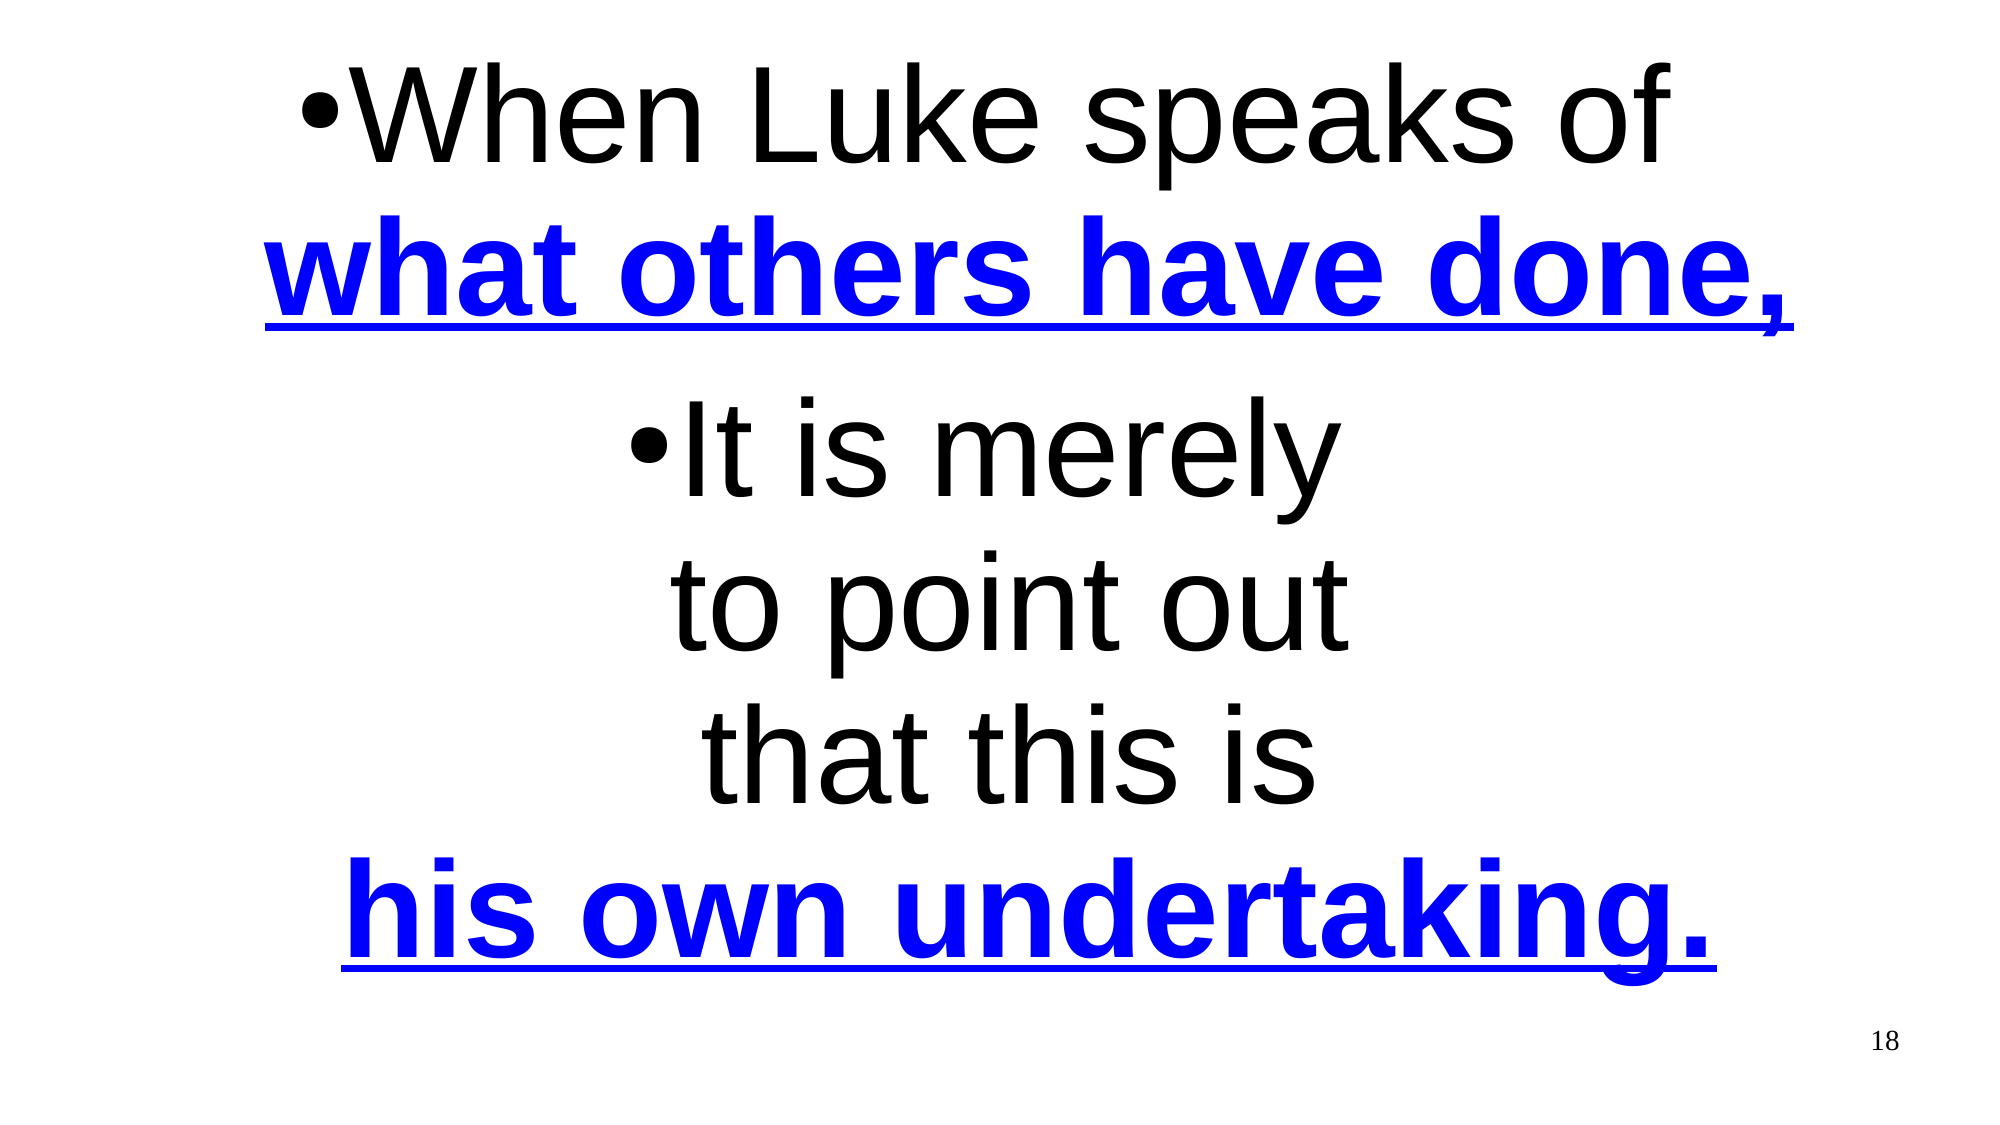

# When Luke speaks of what others have done,
It is merely
to point out
that this is
his own undertaking.
18